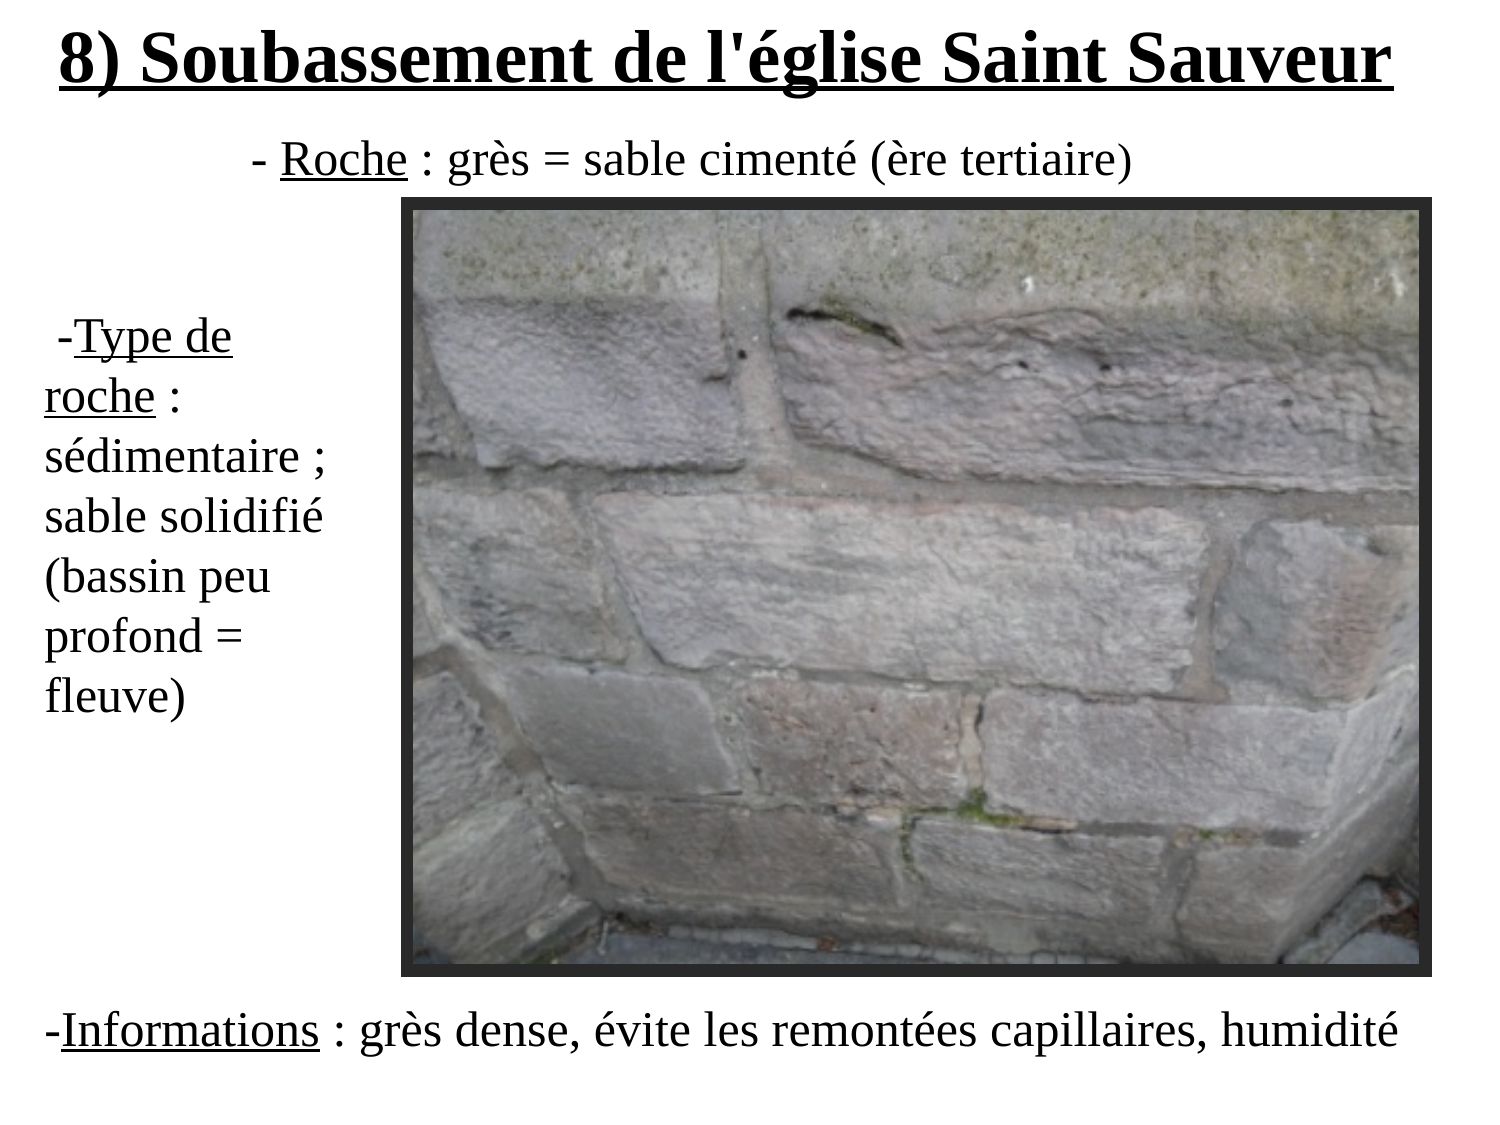

# 8) Soubassement de l'église Saint Sauveur
- Roche : grès = sable cimenté (ère tertiaire)
 -Type de roche : sédimentaire ; sable solidifié (bassin peu profond = fleuve)
-Informations : grès dense, évite les remontées capillaires, humidité